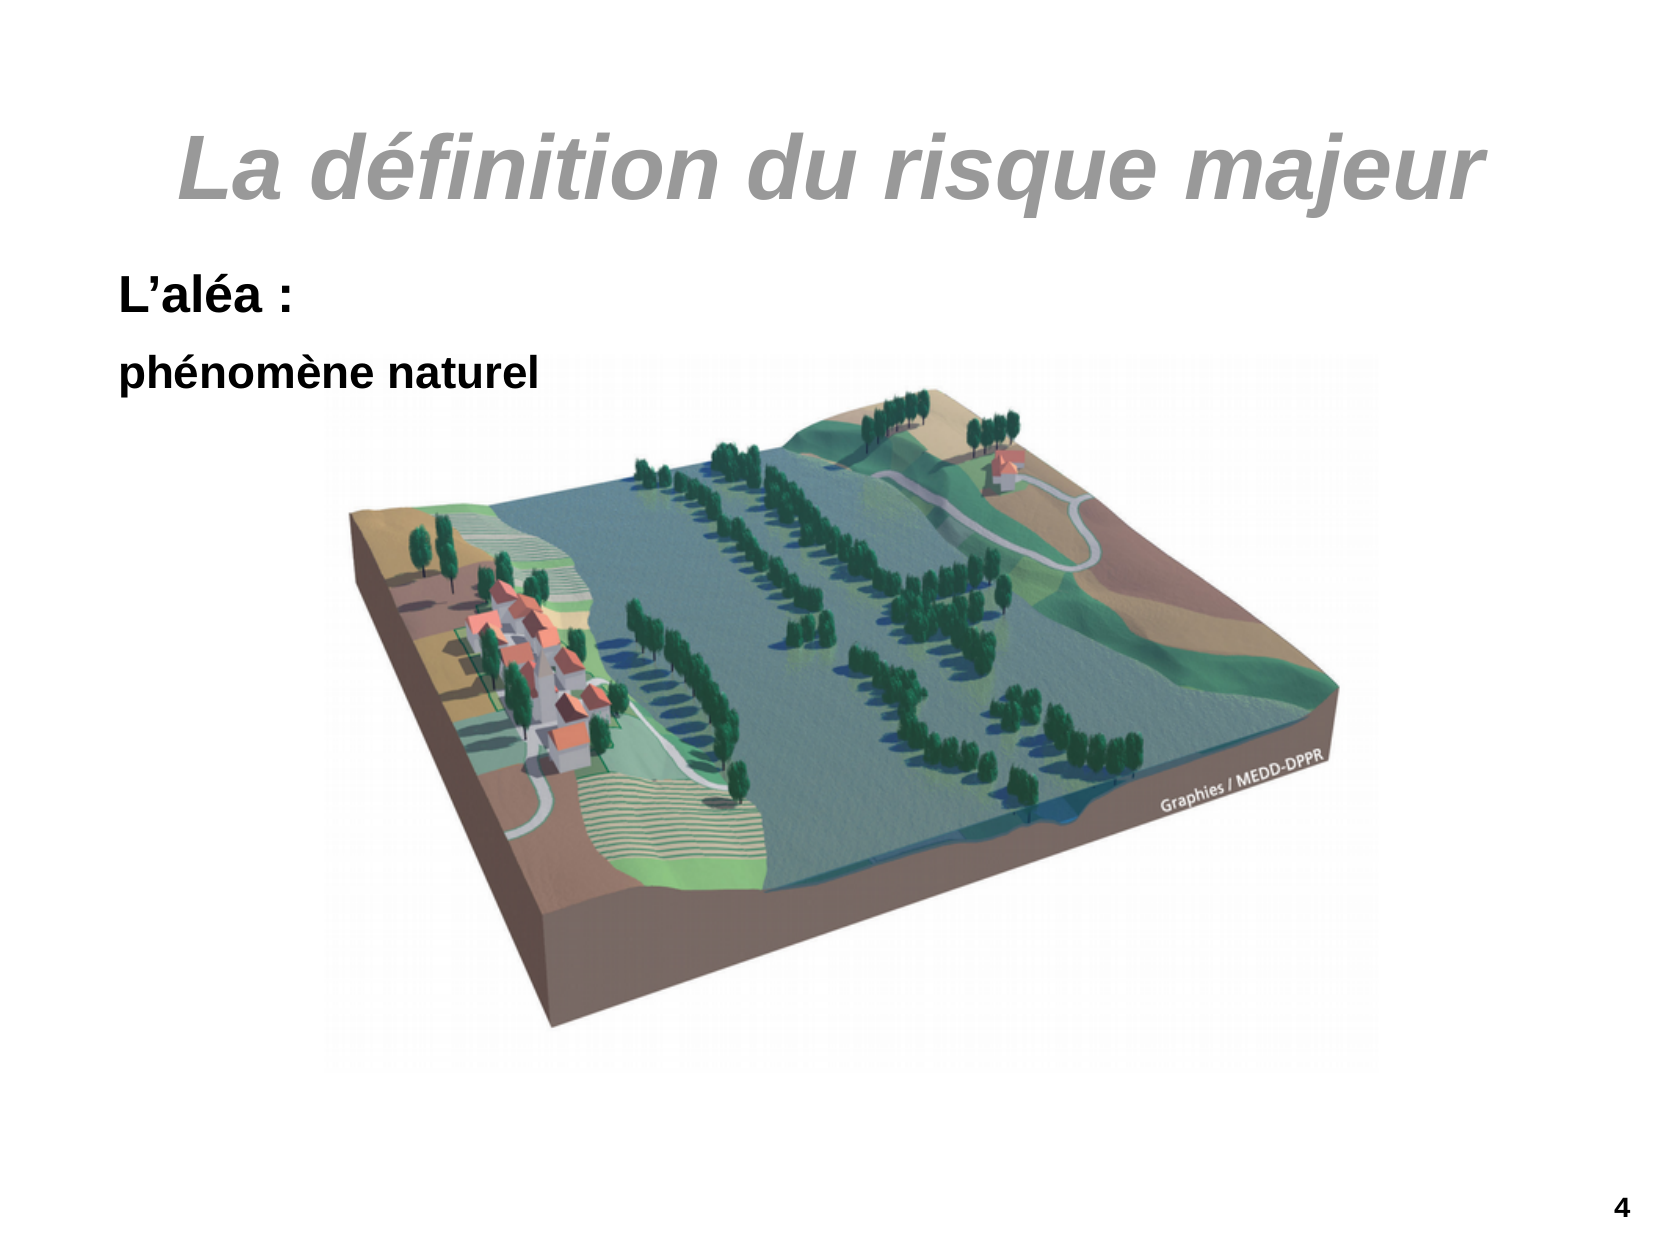

# La définition du risque majeur
L’aléa :
phénomène naturel